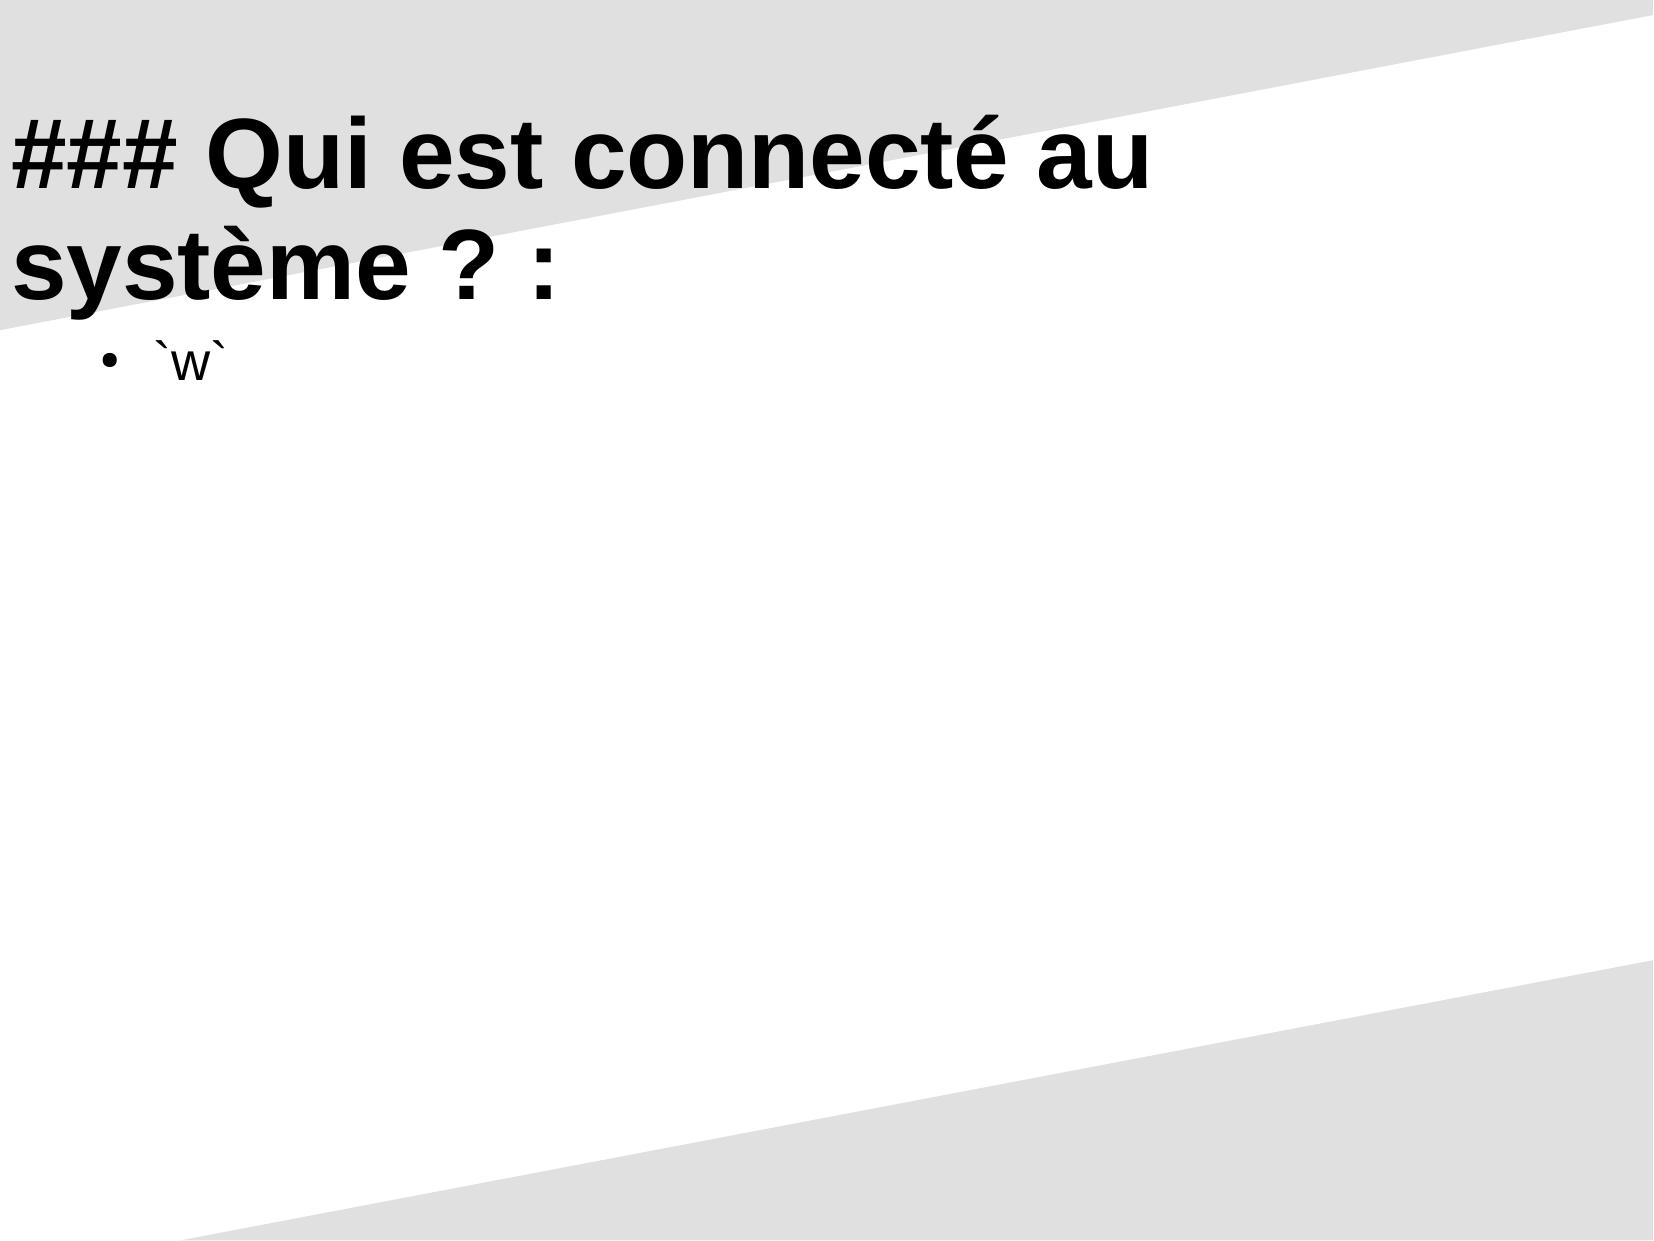

# ### Qui est connecté au système ? :
`w`